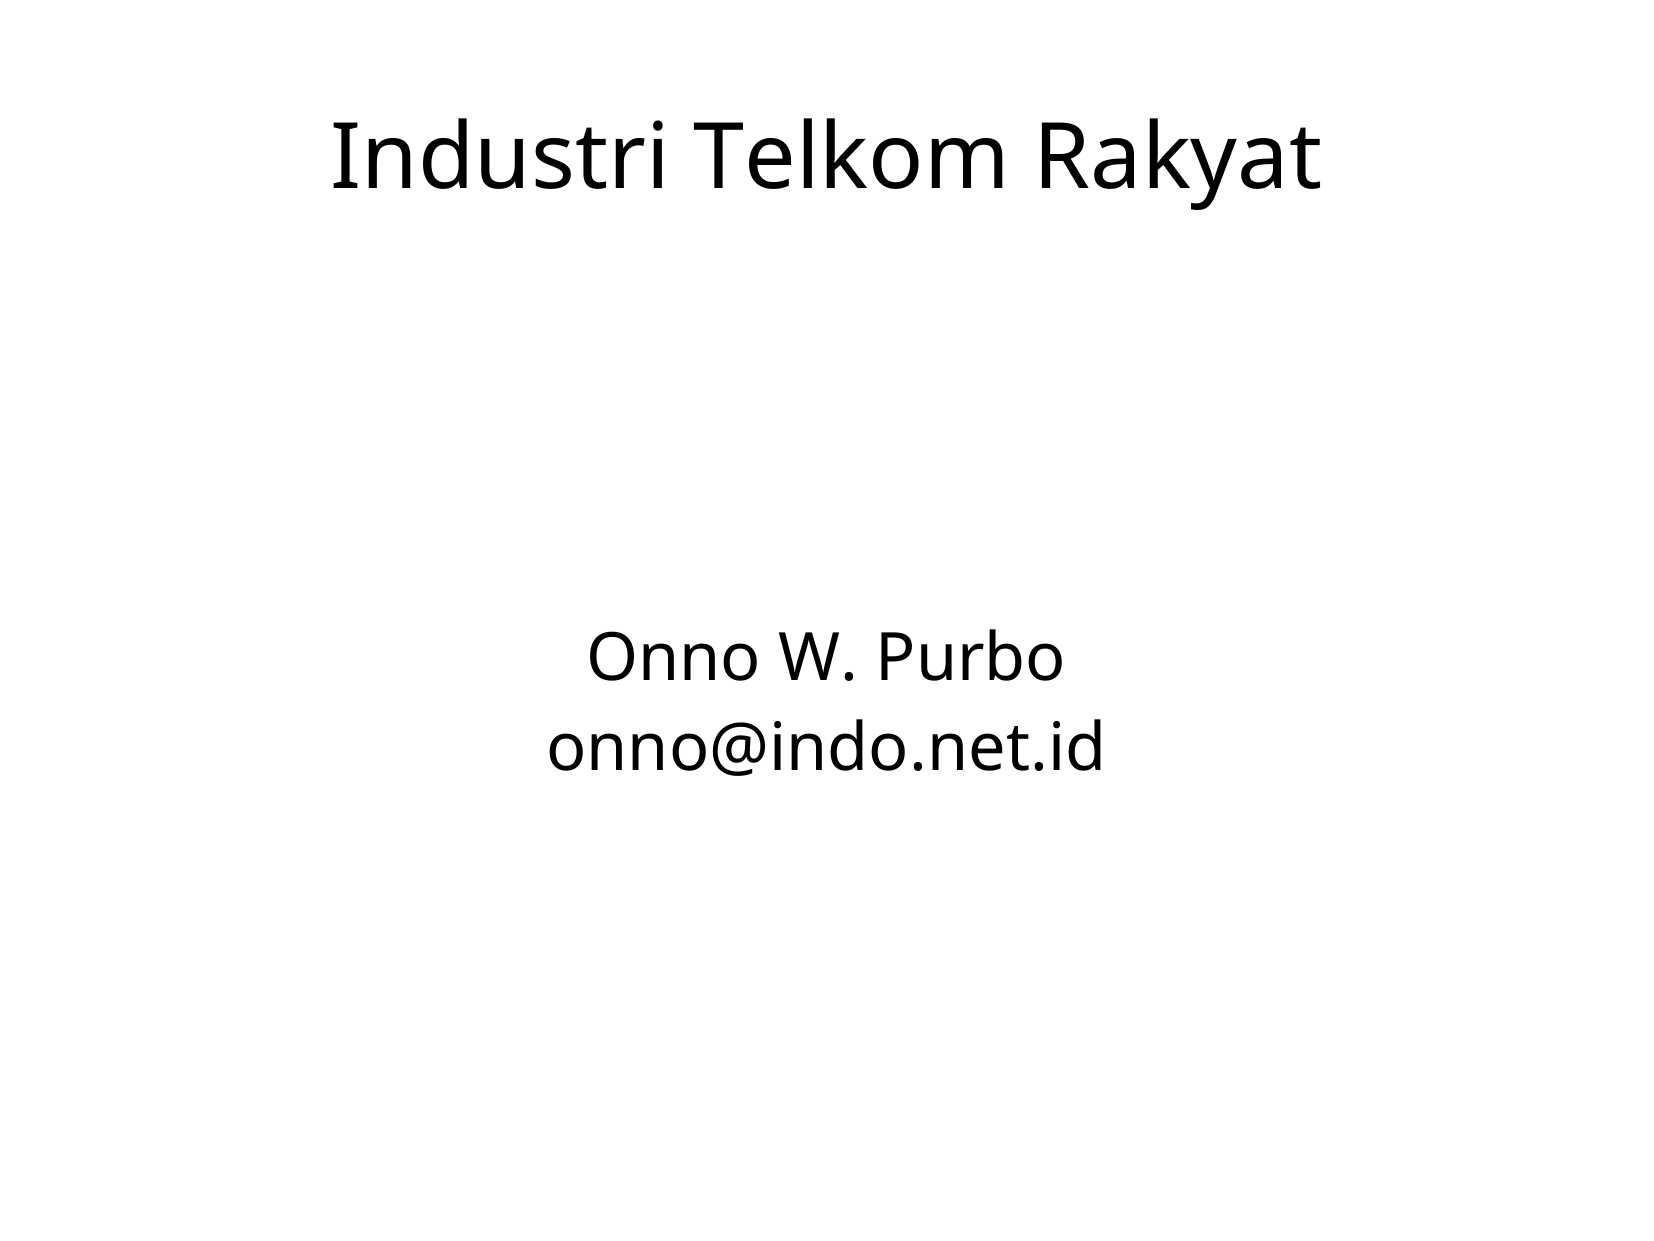

# Industri Telkom Rakyat
Onno W. Purbo
onno@indo.net.id